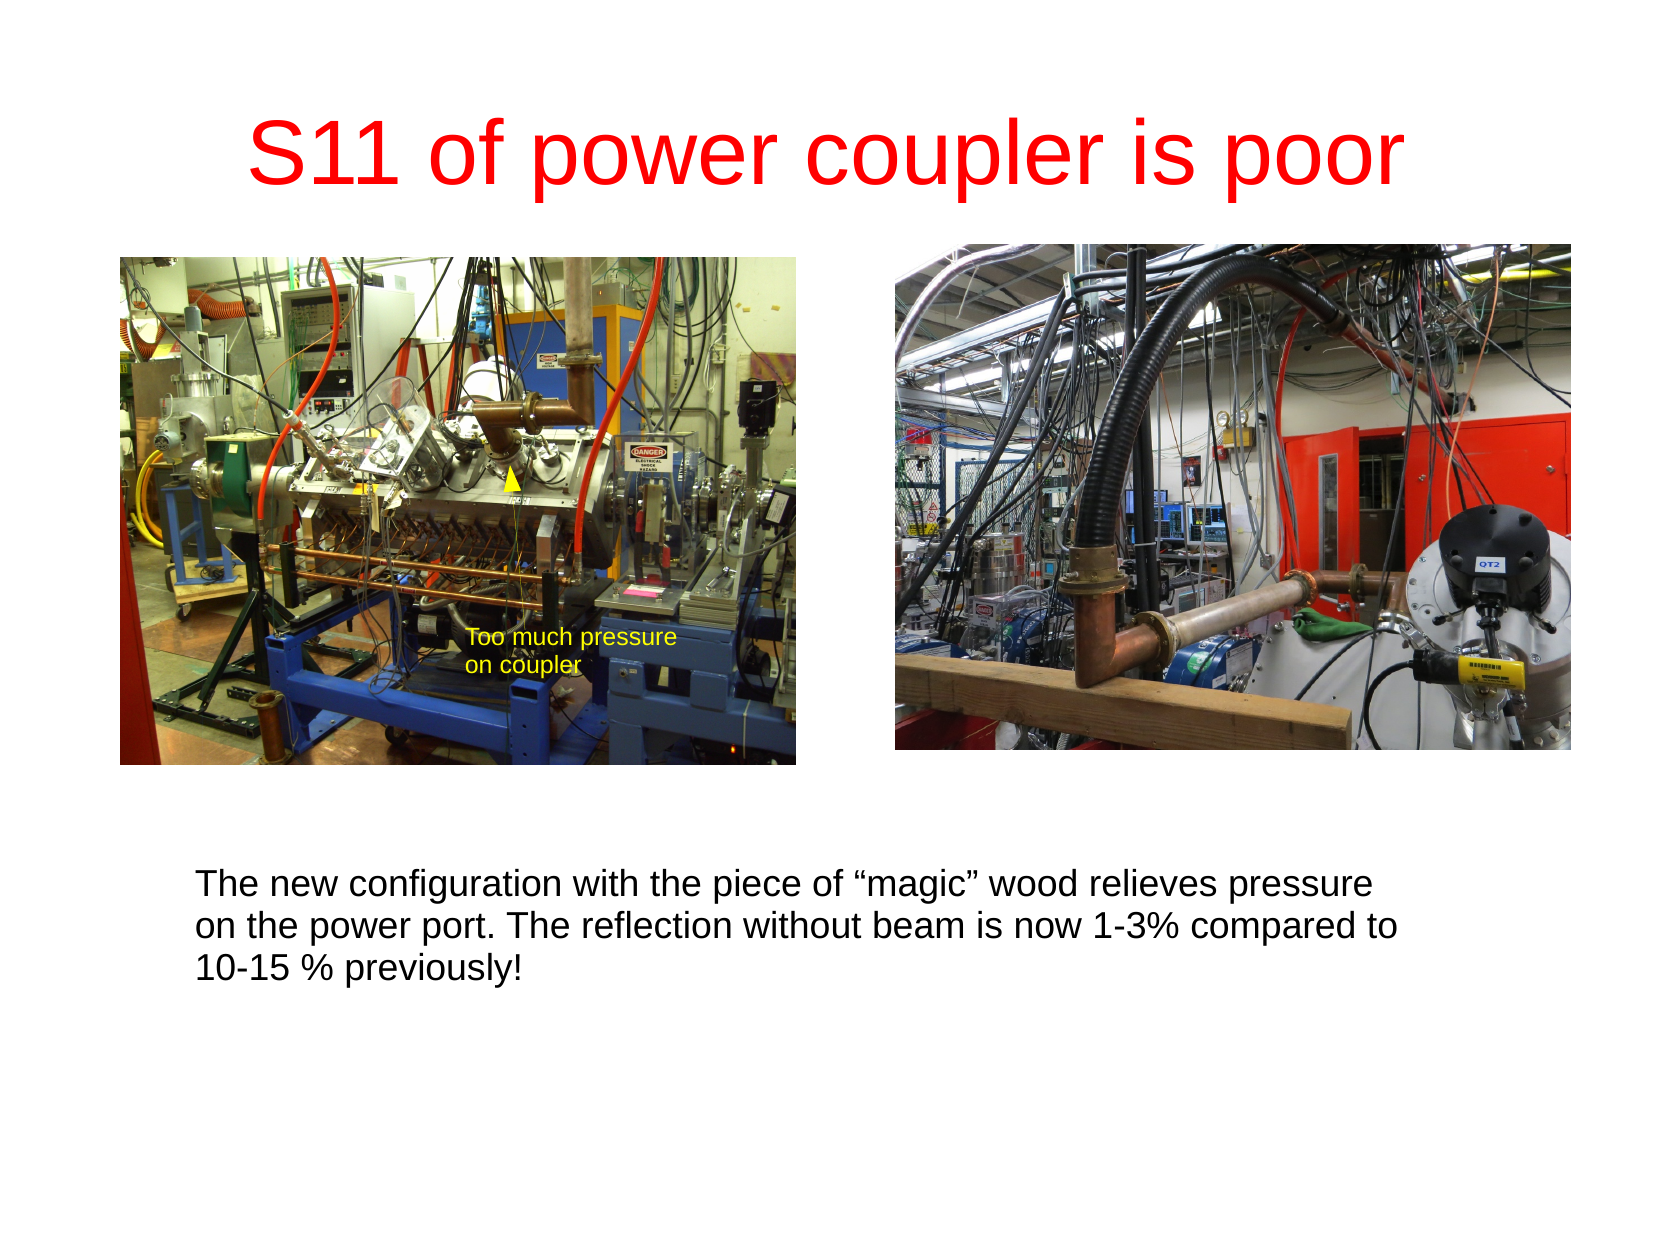

# S11 of power coupler is poor
Too much pressure on coupler
The new configuration with the piece of “magic” wood relieves pressure on the power port. The reflection without beam is now 1-3% compared to 10-15 % previously!